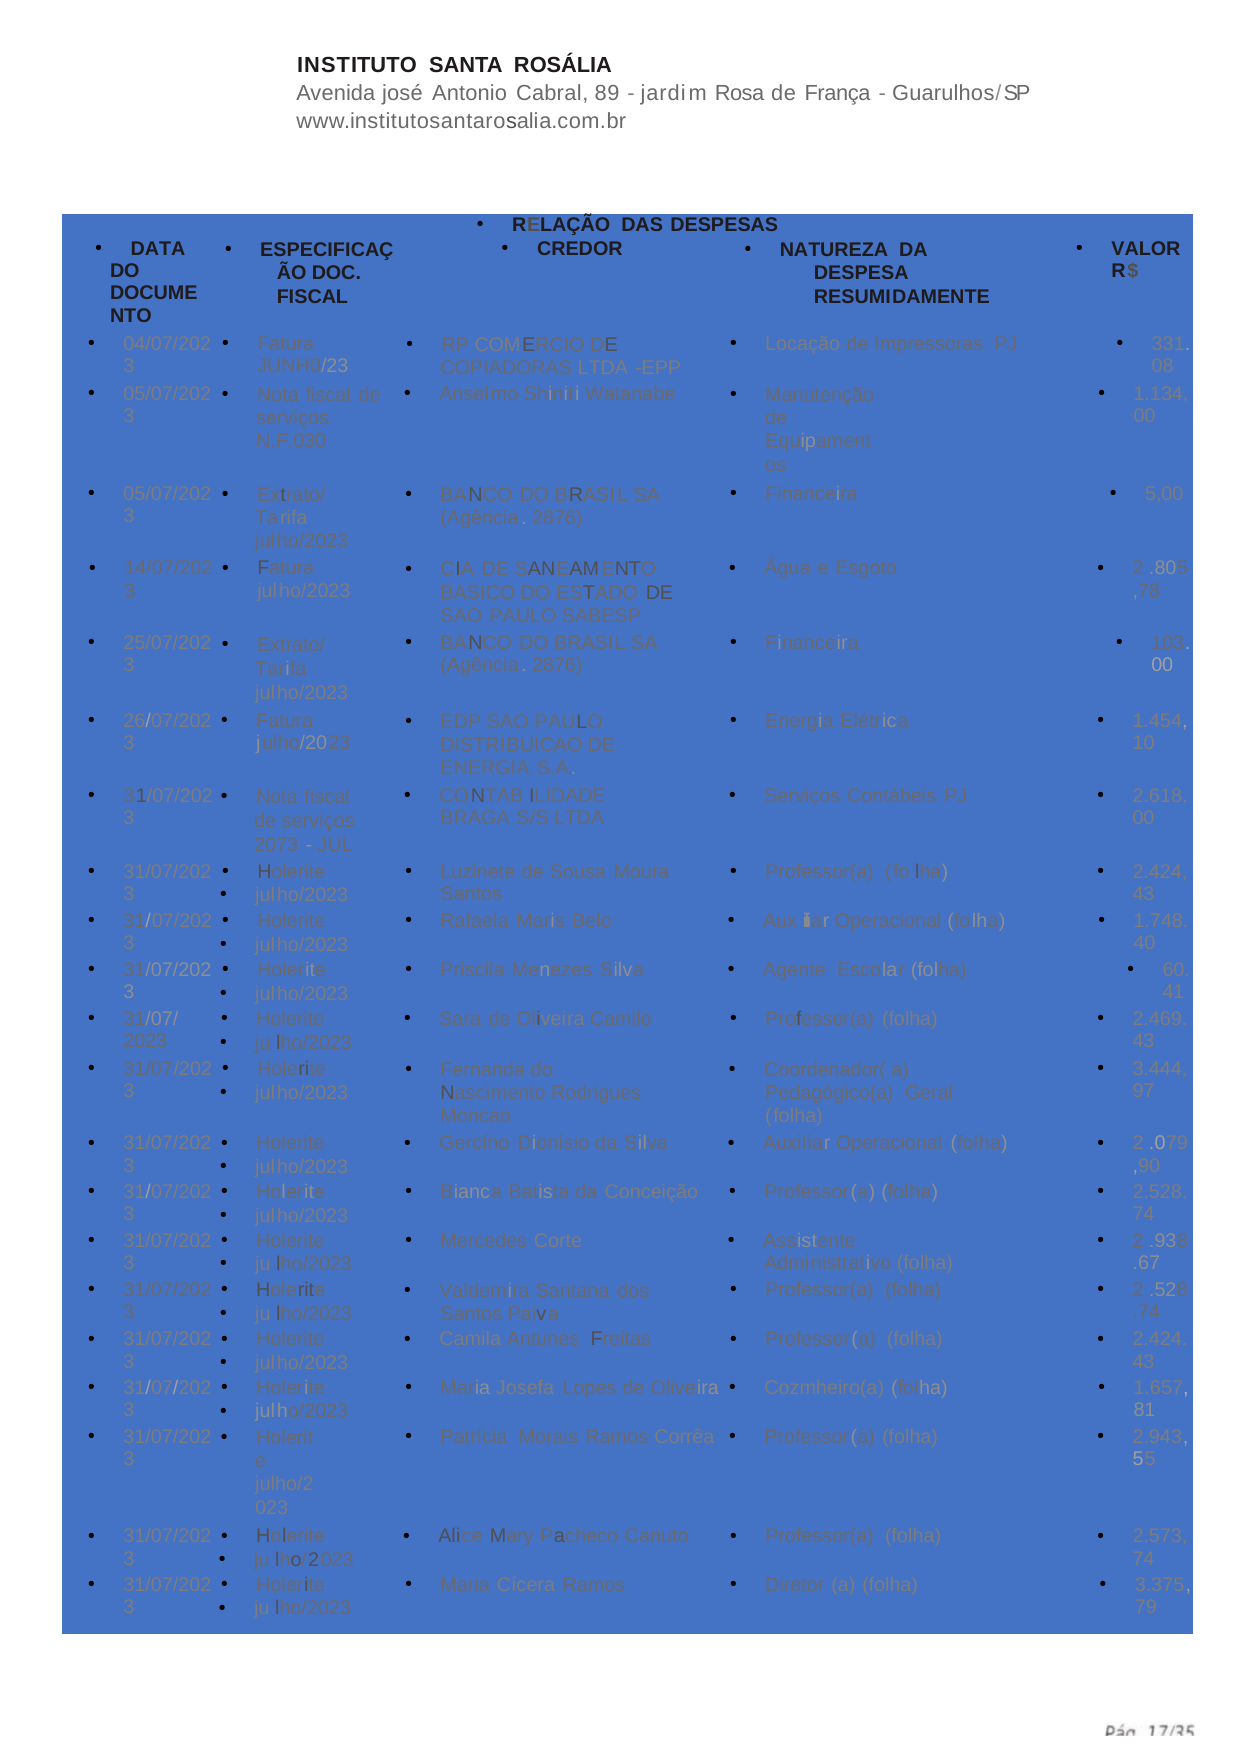

INSTITUTO SANTA ROSÁLIA
Avenida josé Antonio Cabral,89 - jardim Rosa de França - Guarulhos/SP www.institutosantarosalia.com.br
| RELAÇÃO DAS DESPESAS | | | | | |
| --- | --- | --- | --- | --- | --- |
| DATA DO DOCUMENTO | ESPECIFICAÇÃO DOC. FISCAL | CREDOR | NATUREZA DA DESPESA RESUMIDAMENTE | VALOR R$ | |
| 04/07/2023 | Fatura JUNH0/23 | RP COMERCIO DE COPIADORAS LTDA -EPP | Locação de Impressoras PJ | 331.08 | |
| 05/07/2023 | Nota fiscal de serviços N.F.030 | Anselmo Shiniti Watanabe | Manutenção de Equipamentos | 1.134,00 | |
| 05/07/2023 | Extrato/Tarifa julho/2023 | BANCO DO BRASIL SA (Agência. 2876) | Financeira | 5,00 | |
| 14/07/2023 | Fatura julho/2023 | CIA DE SANEAMENTO BASICO DO ESTADO DE SAO PAULO SABESP | Água e Esgoto | 2 .805 ,78 | |
| 25/07/2023 | Extrato/Tarifa julho/2023 | BANCO DO BRASIL SA (Agência. 2876) | Financeira | 103.00 | |
| 26/07/2023 | Fatura julho/2023 | EDP SAO PAULO DISTRIBUICAO DE ENERGIA S.A. | Energia Elétrica | 1.454,10 | |
| 31/07/2023 | Nota fiscal de serviços 2073 - JUL | CONTAB ILIDADE BRAGA S/S LTDA | Serviços Contábeis PJ | 2.618.00 | |
| 31/07/2023 | Holerite julho/2023 | Luzinete de Sousa Moura Santos | Professor(a) (fo lha) | 2.424,43 | |
| 31/07/2023 | Holerite julho/2023 | Rafaela Maris Belo | Aux iliar Operacional (folha) | 1.748.40 | |
| 31/07/2023 | Holerite julho/2023 | Priscila Menezes Silva | Agente Escolar (folha) | 60.41 | |
| 31/07/ 2023 | Holerite ju lho/2023 | Sara de Oliveira Camilo | Professor(a) (folha) | 2.469.43 | |
| 31/07/2023 | Holerite julho/2023 | Fernanda do Nascimento Rodrigues Moncao | Coordenador( a) Pedagógico(a) Geral (folha) | 3.444,97 | |
| 31/07/2023 | Holerite julho/2023 | Gercíno Dionísio da Silva | Auxiliar Operacional (folha) | 2 .079,90 | |
| 31/07/2023 | Holerite julho/2023 | Bianca Batista da Conceição | Professor(a) (folha) | 2.528.74 | |
| 31/07/2023 | Holerite ju lho/2023 | Mercedes Corte | Assistente Administrativo (folha) | 2 .938.67 | |
| 31/07/2023 | Holerite ju lho/2023 | Valdemira Santana dos Santos Paiva | Professor(a) (folha) | 2 .528.74 | |
| 31/07/2023 | Holerite julho/2023 | Camila Antunes Freitas | Professor(a) (folha) | 2.424.43 | |
| 31/07/2023 | Holerite julho/2023 | Maria Josefa Lopes de Oliveira | Cozmheiro(a) (folha) | 1.657,81 | |
| 31/07/2023 | Holerite julho/2023 | Patrícia Morais Ramos Corrêa | Professor(a) (folha) | 2.943,55 | |
| 31/07/2023 | Holerite ju lho/2023 | Alice Mary Pacheco Canuto | Professor(a) (folha) | 2.573,74 | |
| 31/07/2023 | Holerite ju lho/2023 | Maria Cícera Ramos | Diretor (a) (folha) | | 3.375,79 |